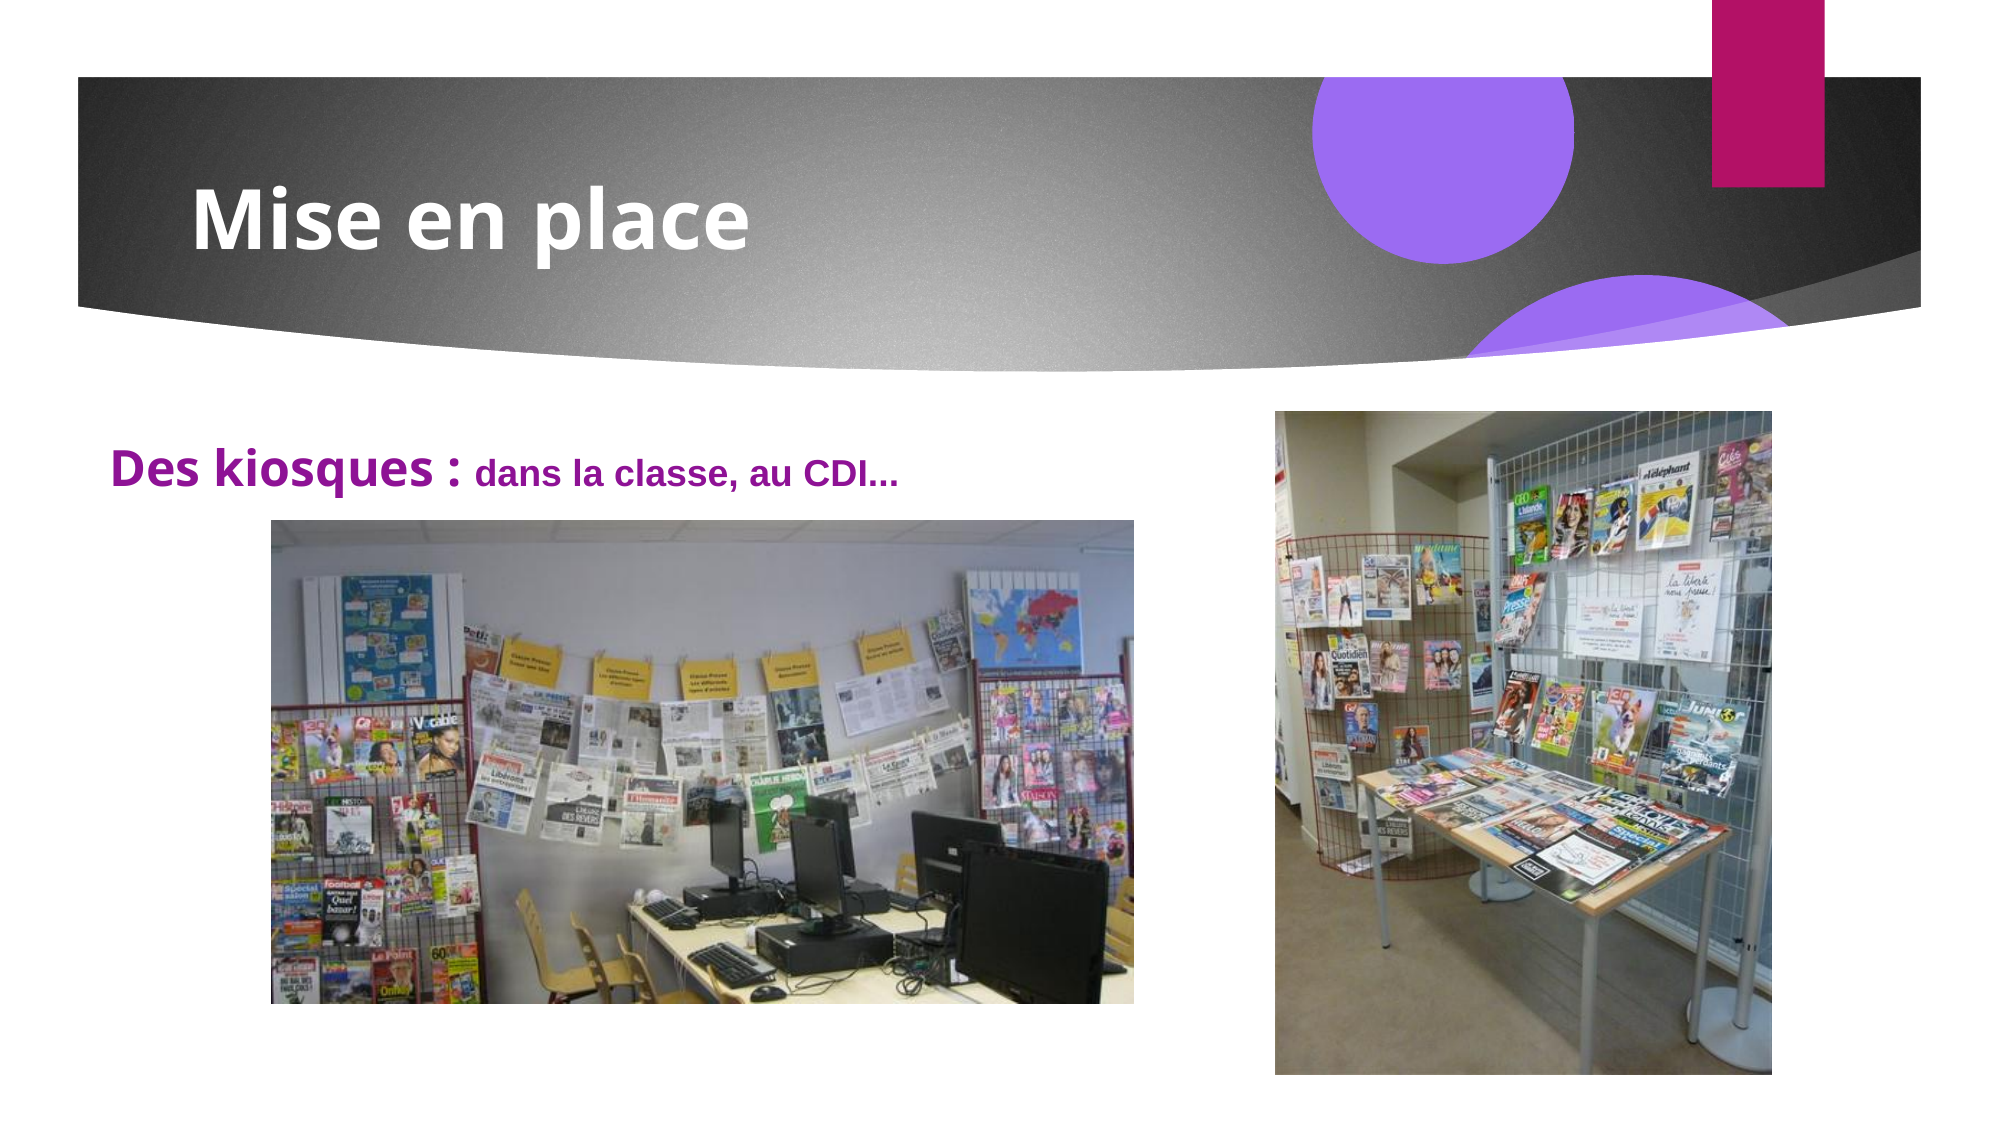

# Mise en place
Des kiosques : dans la classe, au CDI...